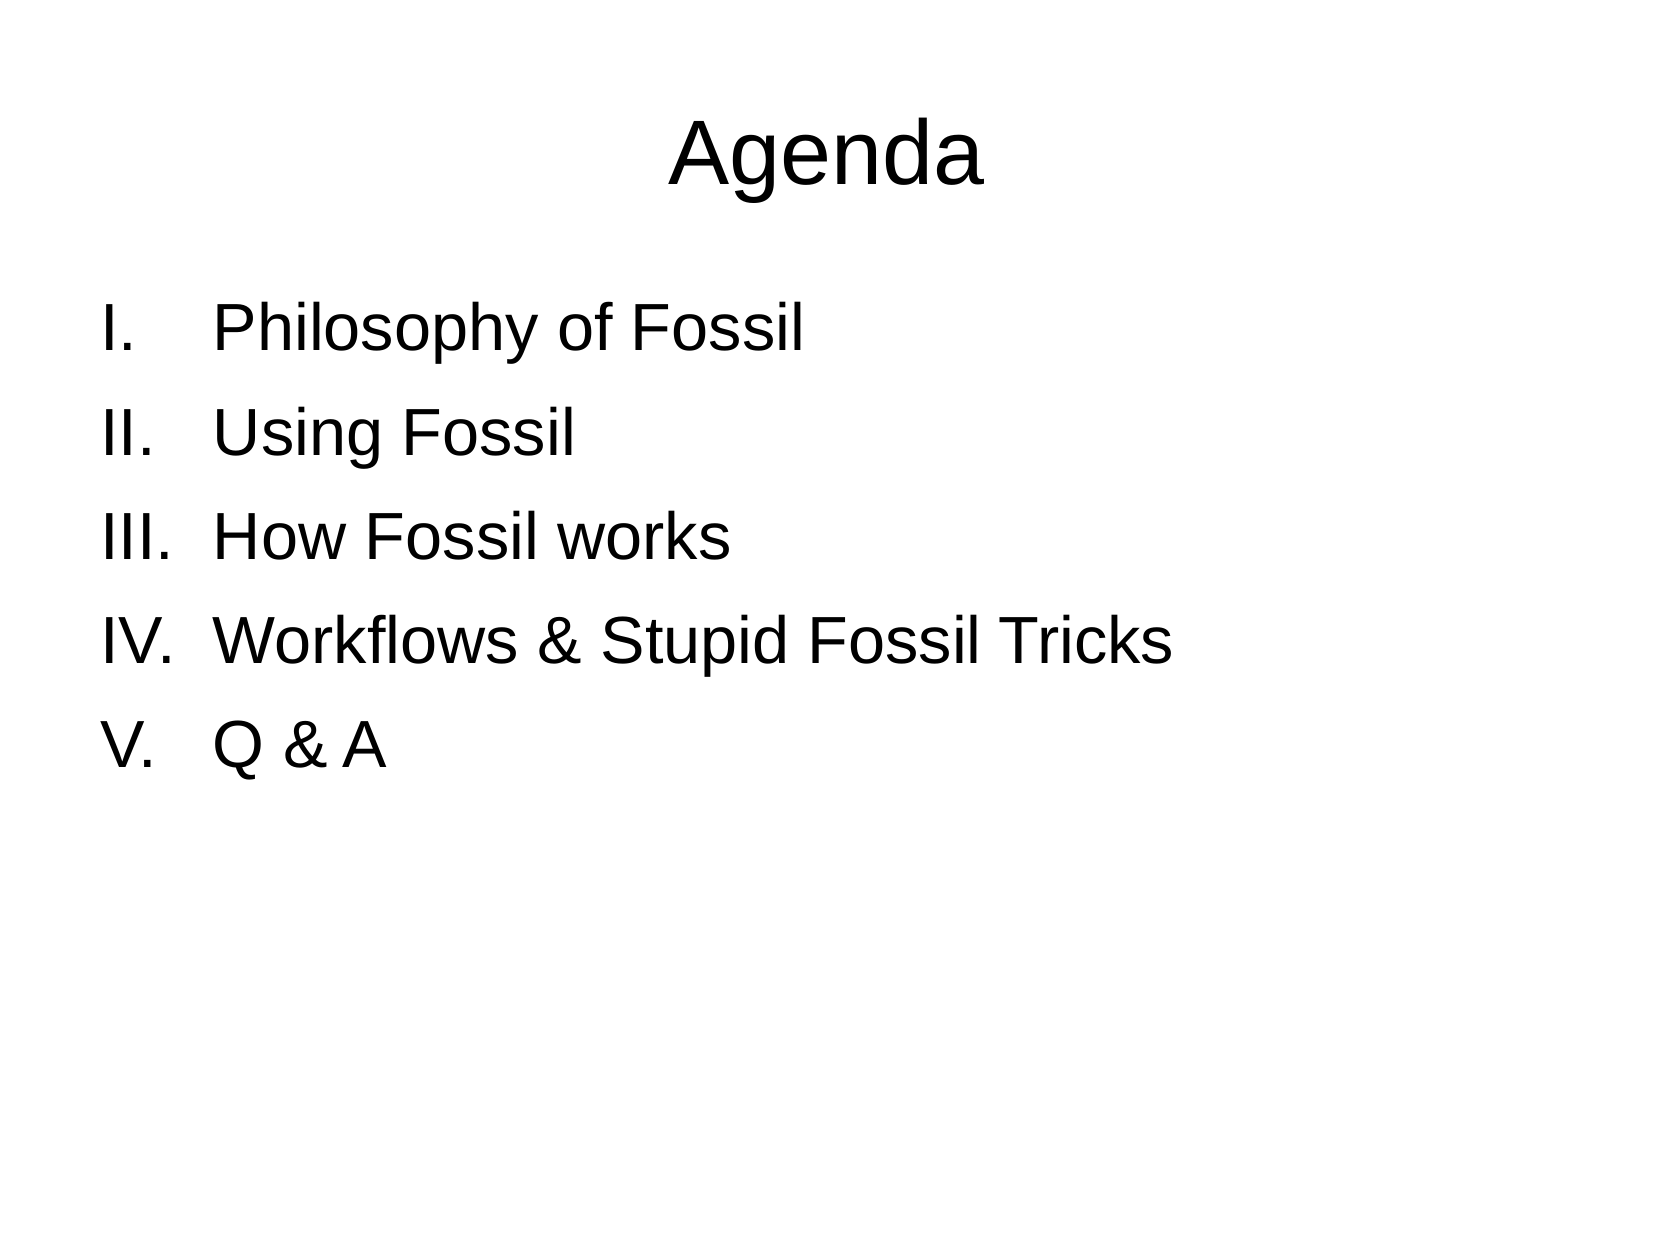

# Agenda
Philosophy of Fossil
Using Fossil
How Fossil works
Workflows & Stupid Fossil Tricks
Q & A